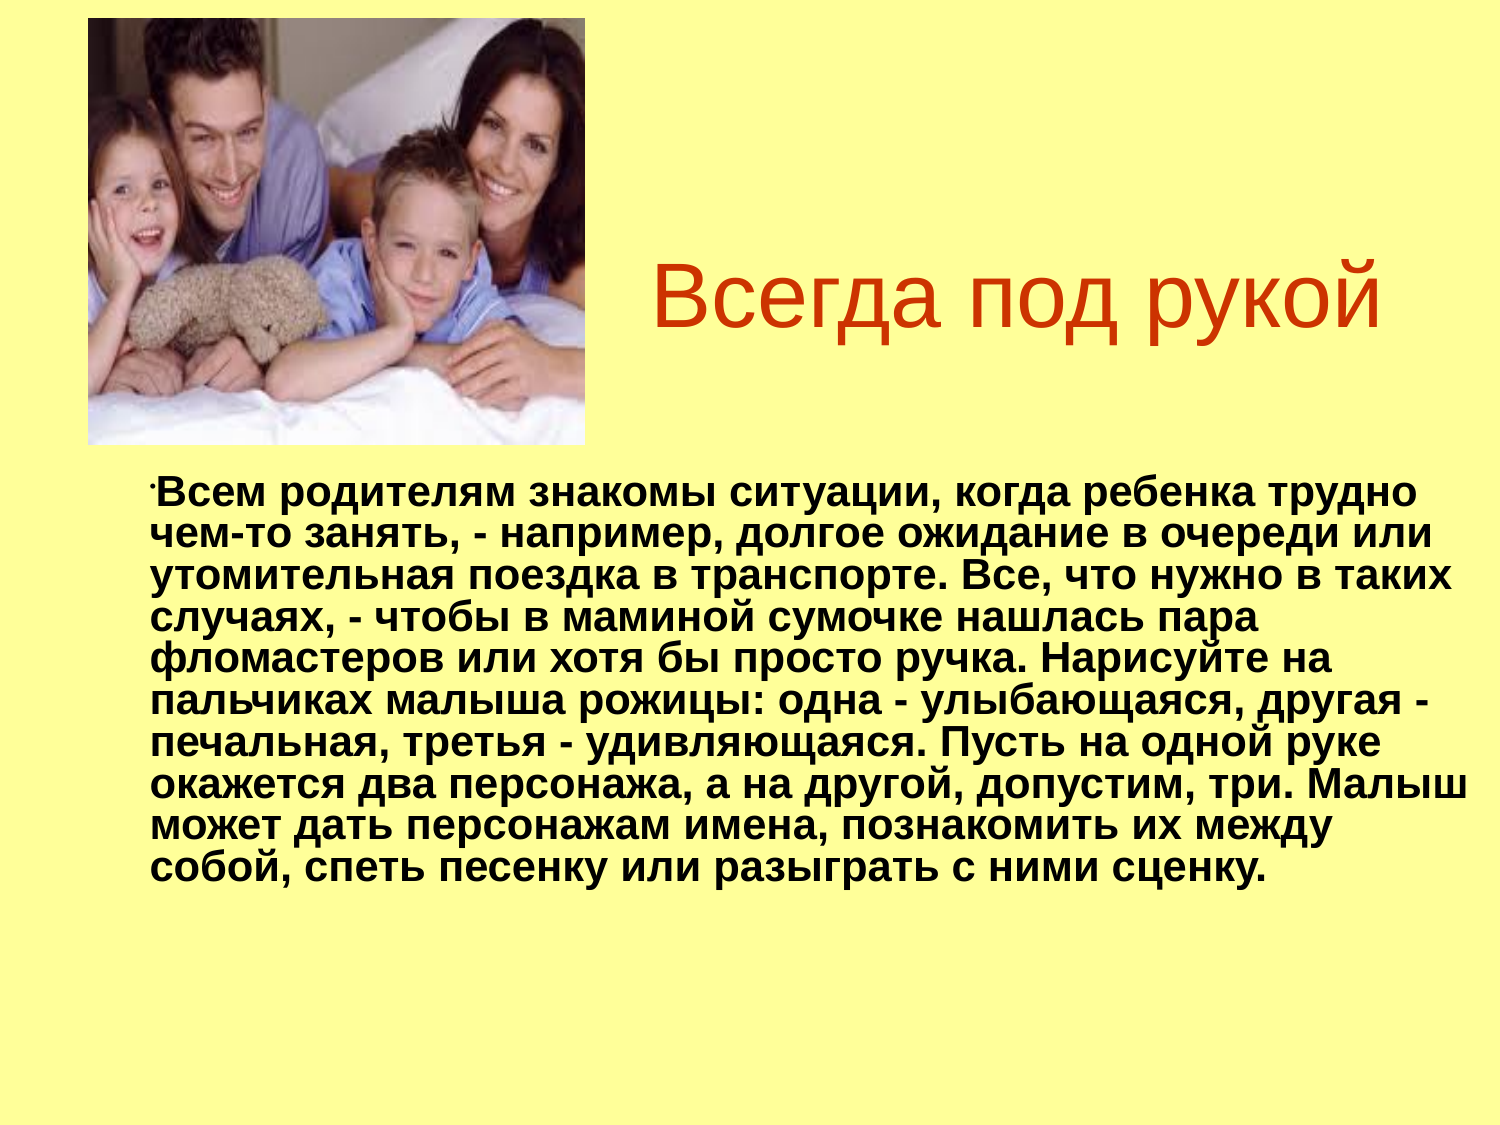

# Всегда под рукой
Всем родителям знакомы ситуации, когда ребенка трудно чем-то занять, - например, долгое ожидание в очереди или утомительная поездка в транспорте. Все, что нужно в таких случаях, - чтобы в маминой сумочке нашлась пара фломастеров или хотя бы просто ручка. Нарисуйте на пальчиках малыша рожицы: одна - улыбающаяся, другая - печальная, третья - удивляющаяся. Пусть на одной руке окажется два персонажа, а на другой, допустим, три. Малыш может дать персонажам имена, познакомить их между собой, спеть песенку или разыграть с ними сценку.